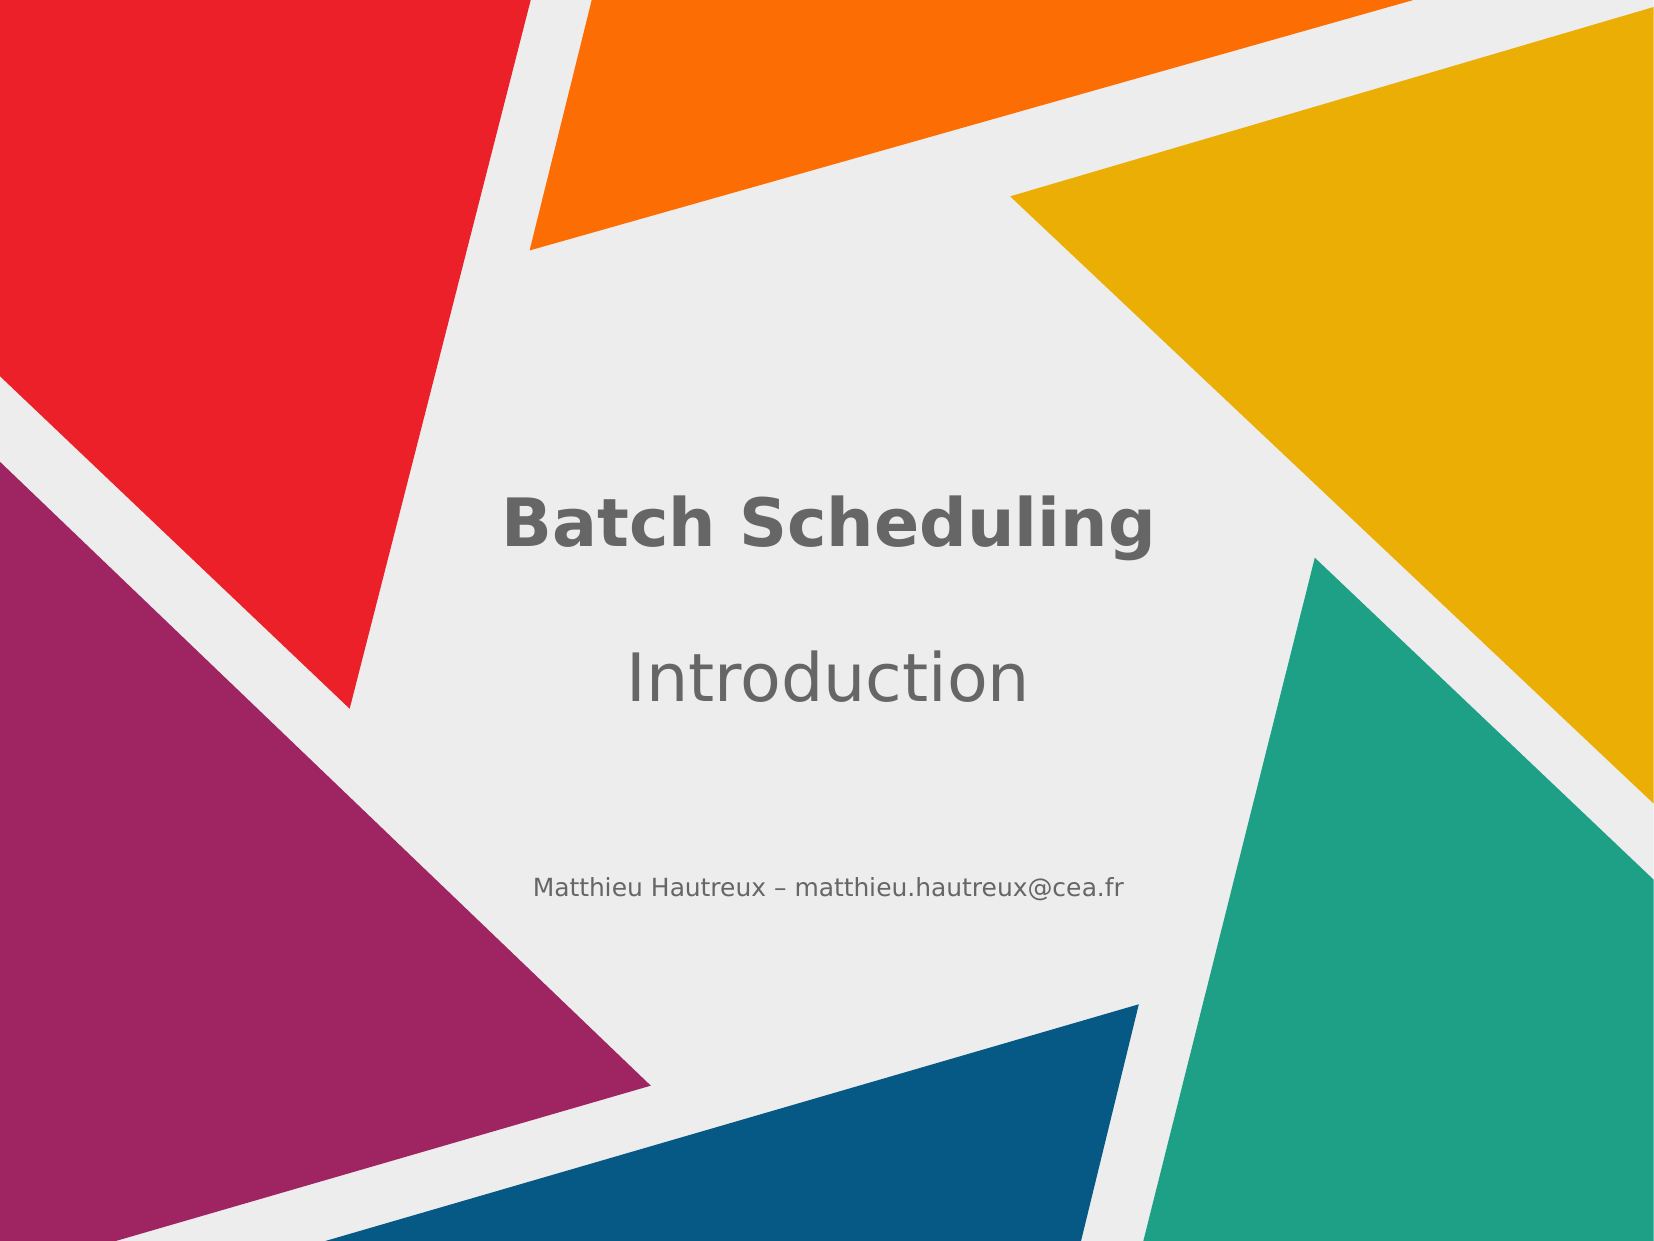

# Batch Scheduling
Introduction
Matthieu Hautreux – matthieu.hautreux@cea.fr